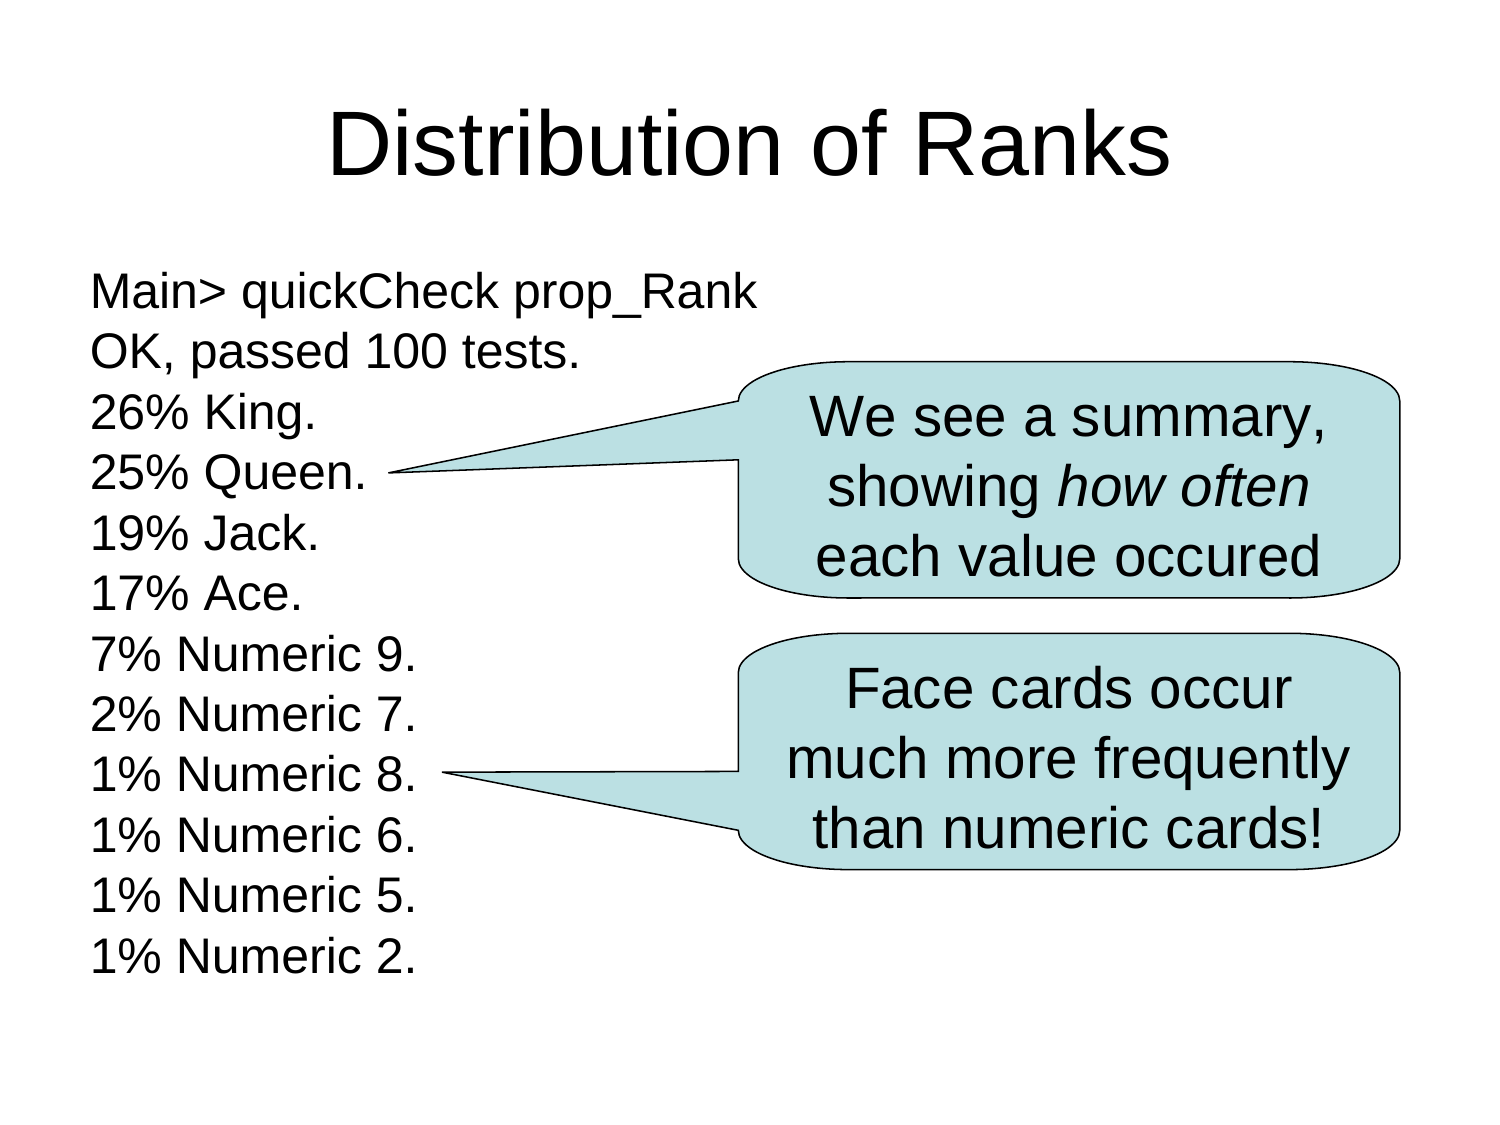

# Distribution of Ranks
Main> quickCheck prop_Rank
OK, passed 100 tests.
26% King.
25% Queen.
19% Jack.
17% Ace.
7% Numeric 9.
2% Numeric 7.
1% Numeric 8.
1% Numeric 6.
1% Numeric 5.
1% Numeric 2.
We see a summary, showing how often each value occured
Face cards occur much more frequently than numeric cards!